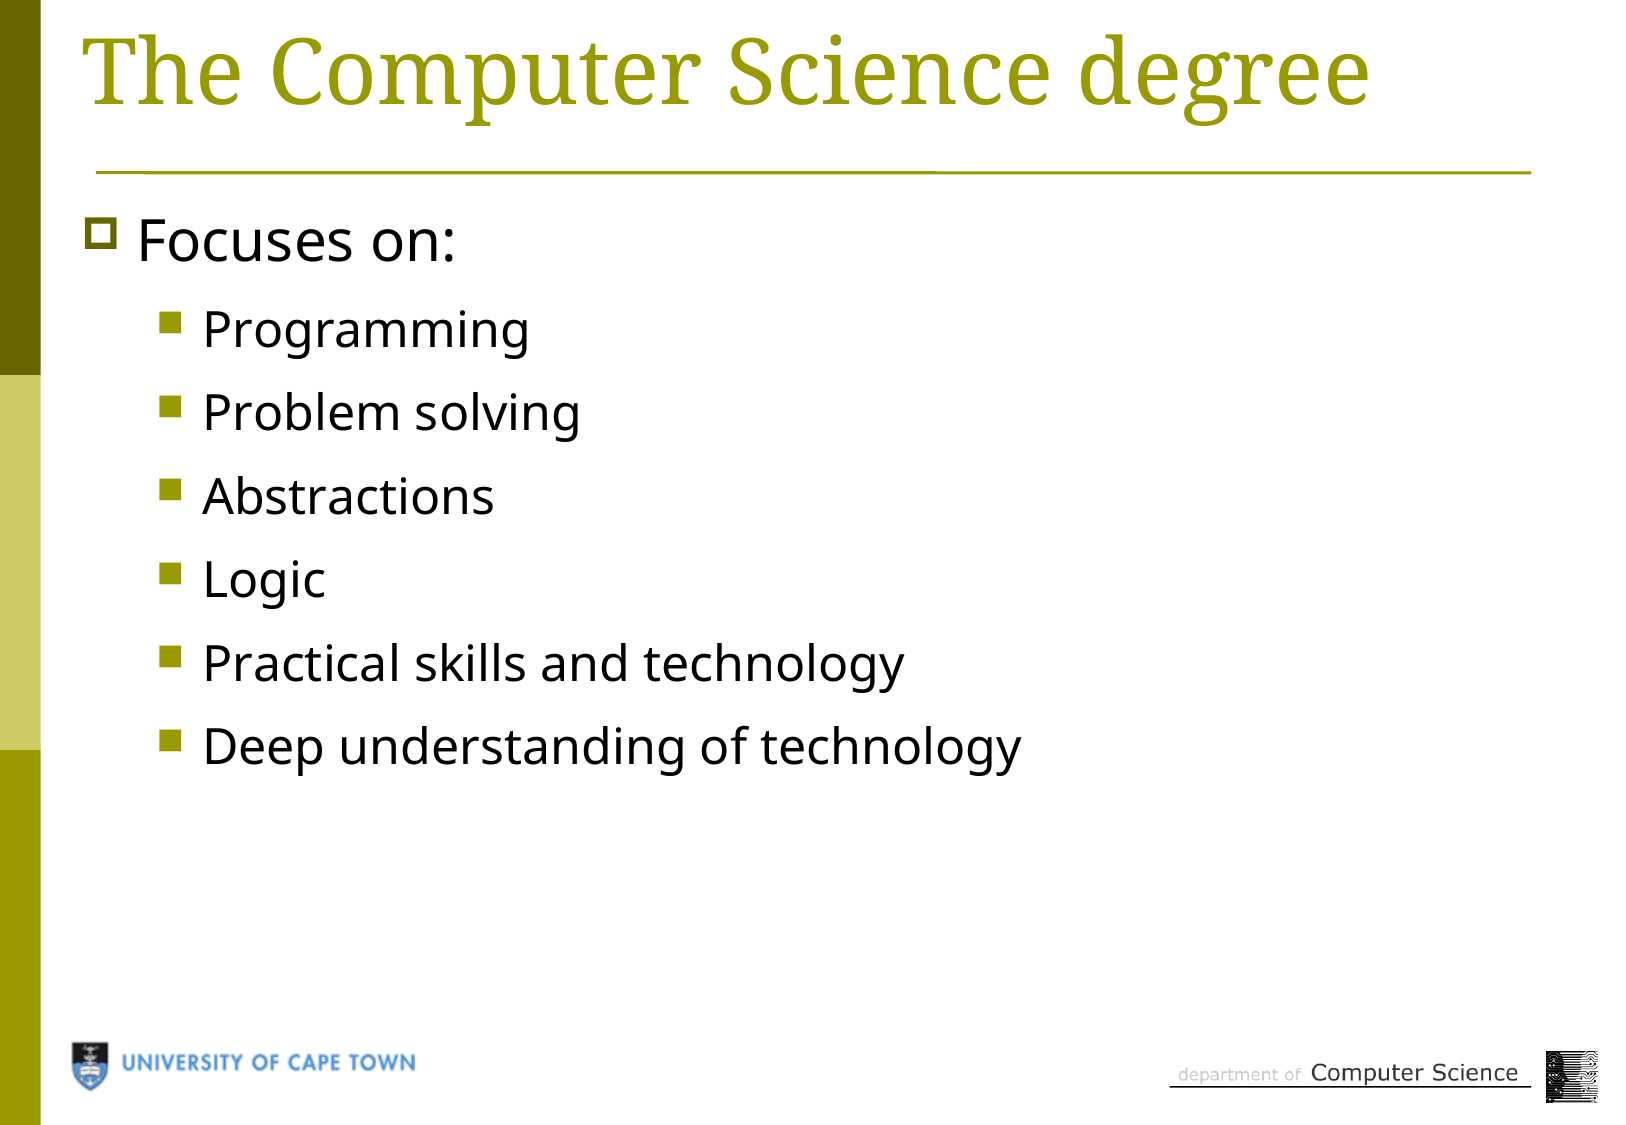

# The Computer Science degree
Focuses on:
Programming
Problem solving
Abstractions
Logic
Practical skills and technology
Deep understanding of technology